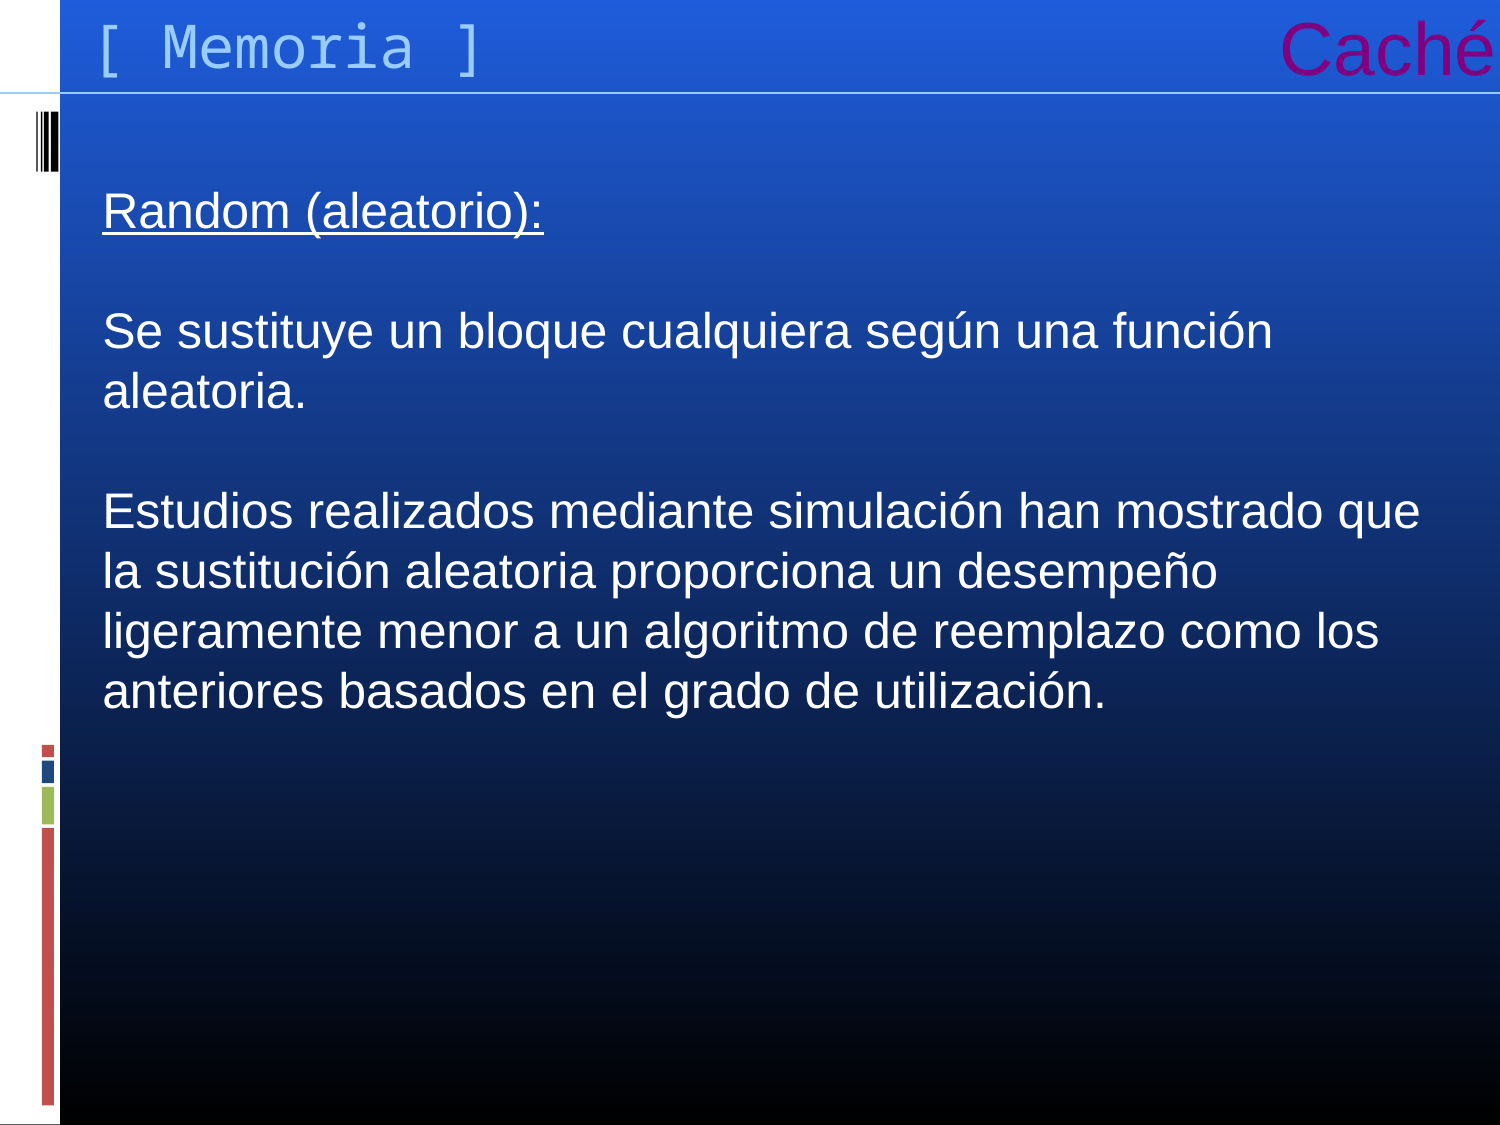

# [ Memoria ]
Caché
Random (aleatorio):
Se sustituye un bloque cualquiera según una función aleatoria.
Estudios realizados mediante simulación han mostrado que la sustitución aleatoria proporciona un desempeño ligeramente menor a un algoritmo de reemplazo como los anteriores basados en el grado de utilización.